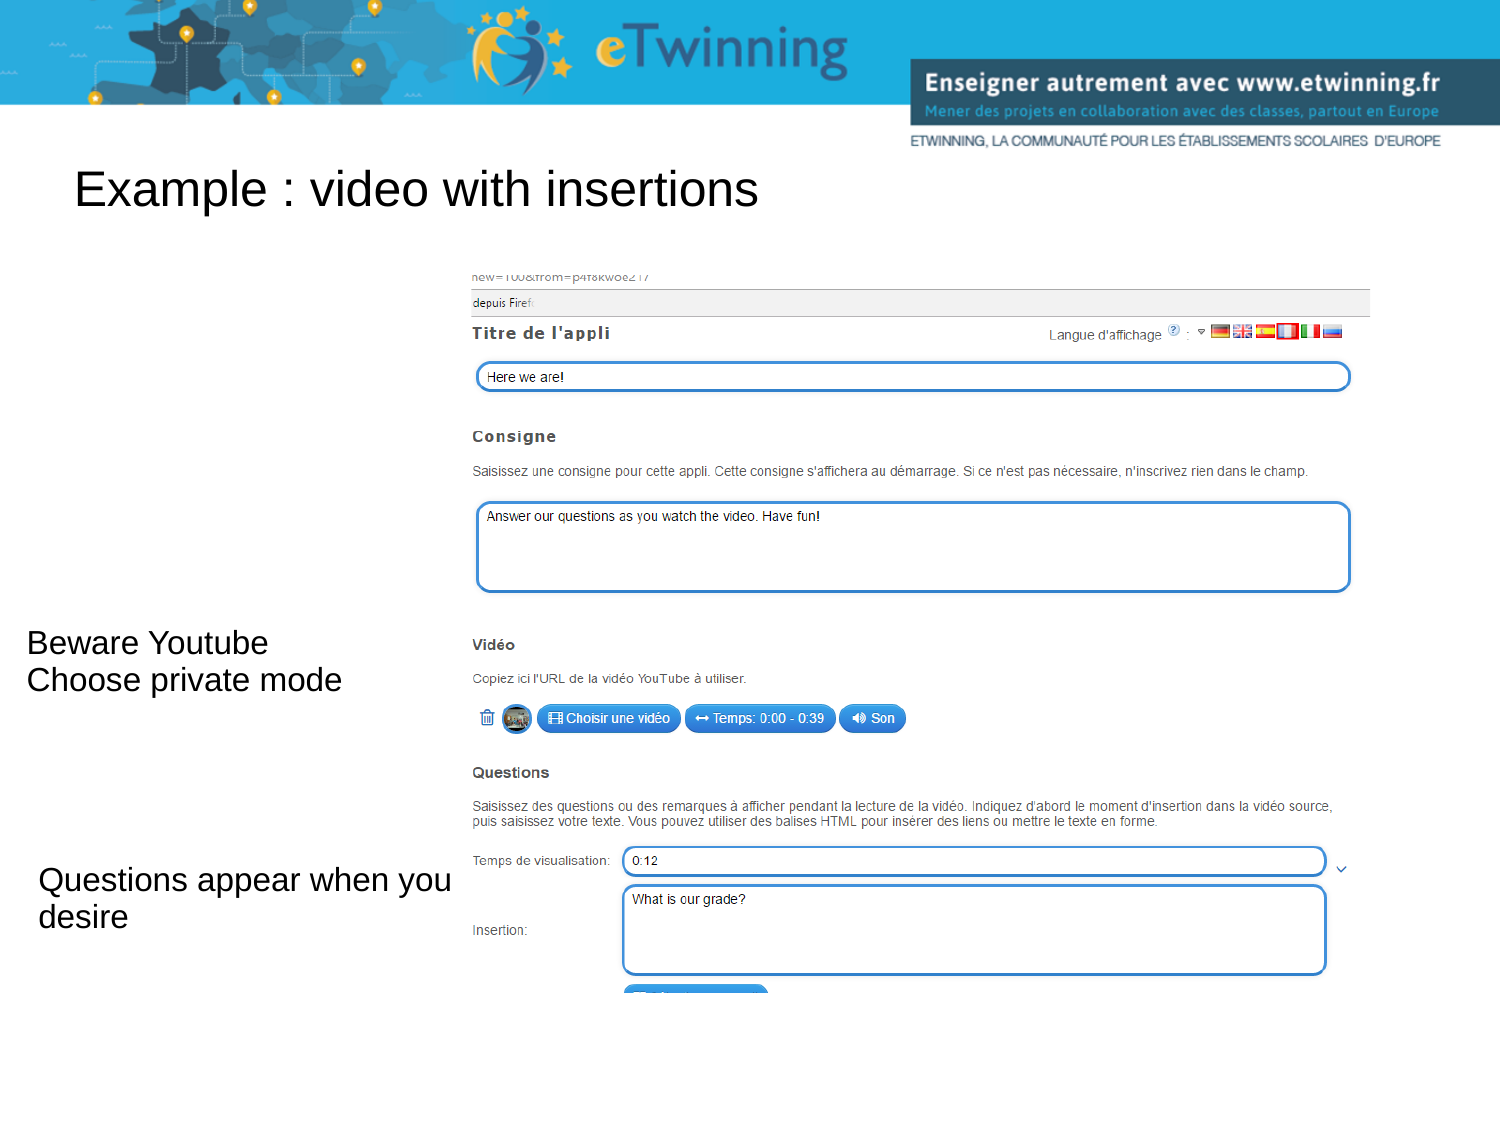

Example : video with insertions
Beware Youtube
Choose private mode
Questions appear when you desire